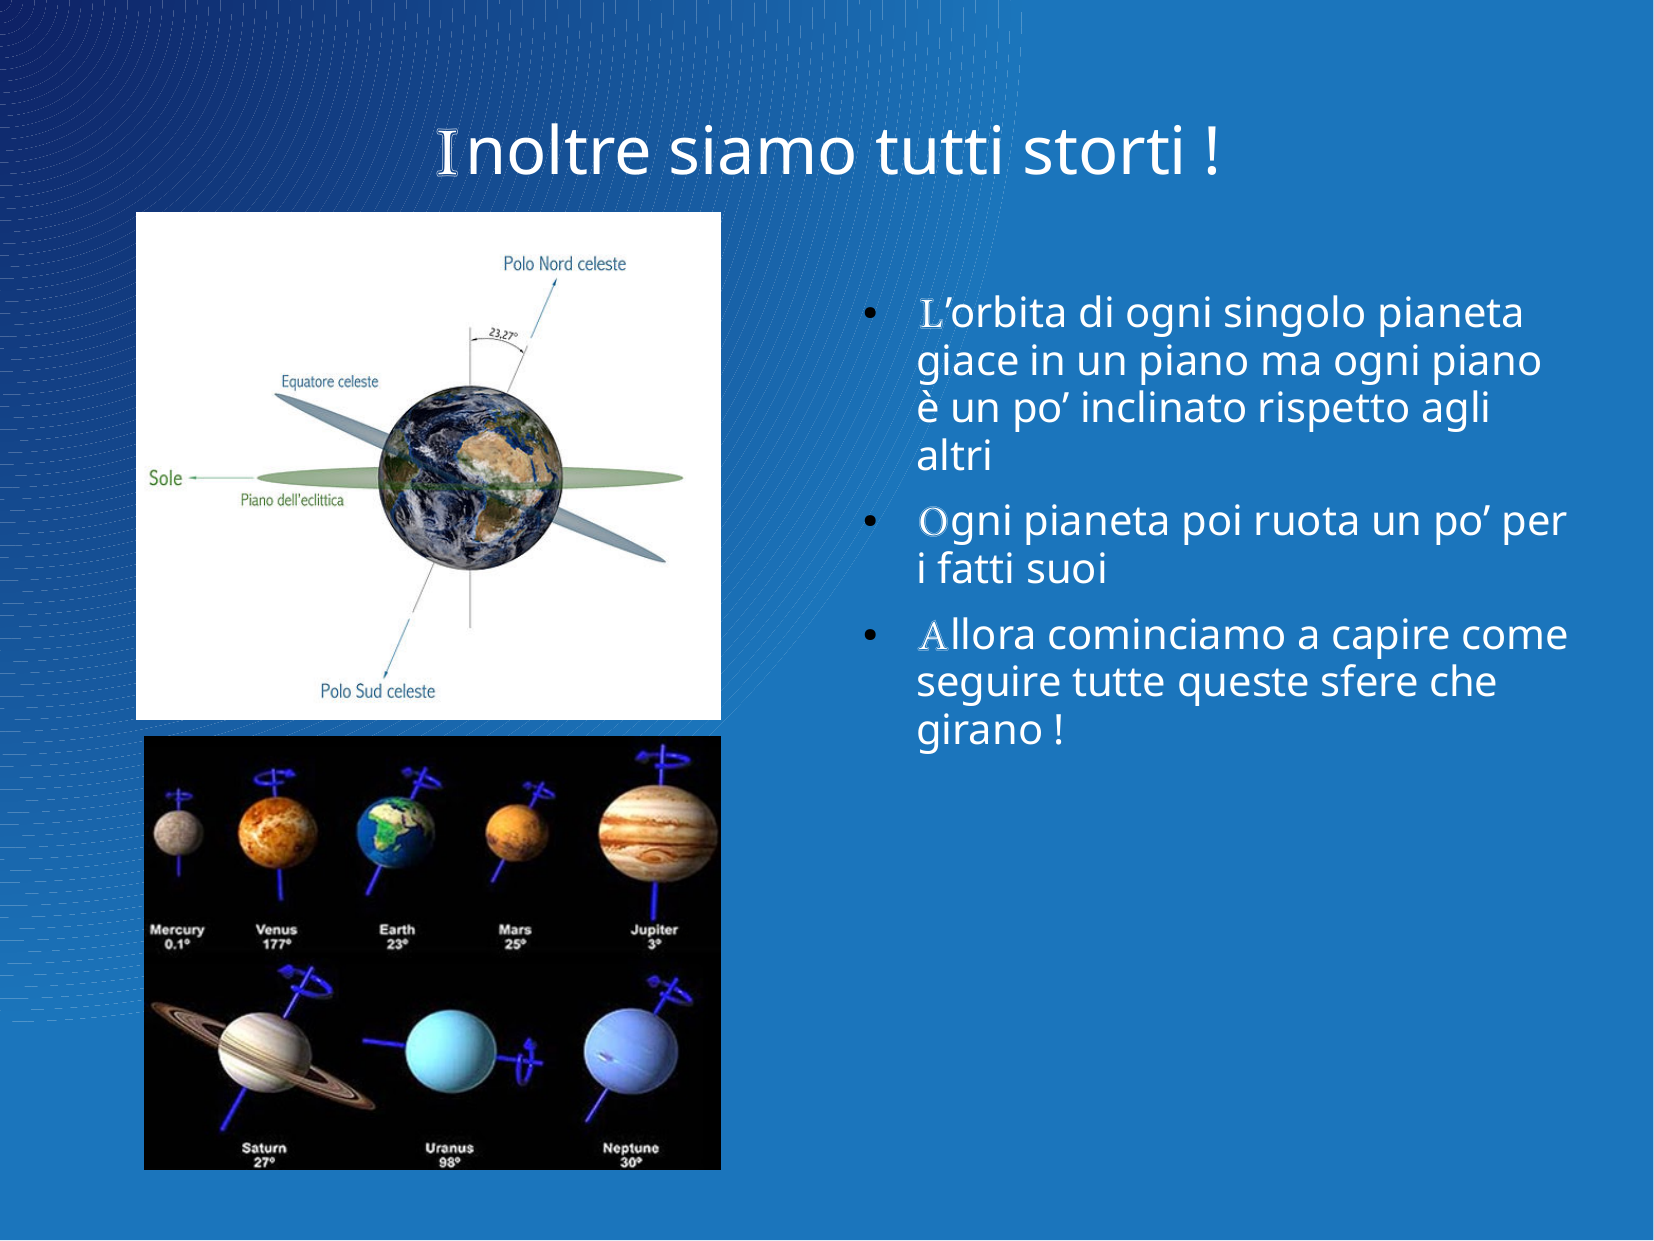

# Inoltre siamo tutti storti !
L’orbita di ogni singolo pianeta giace in un piano ma ogni piano è un po’ inclinato rispetto agli altri
Ogni pianeta poi ruota un po’ per i fatti suoi
Allora cominciamo a capire come seguire tutte queste sfere che girano !